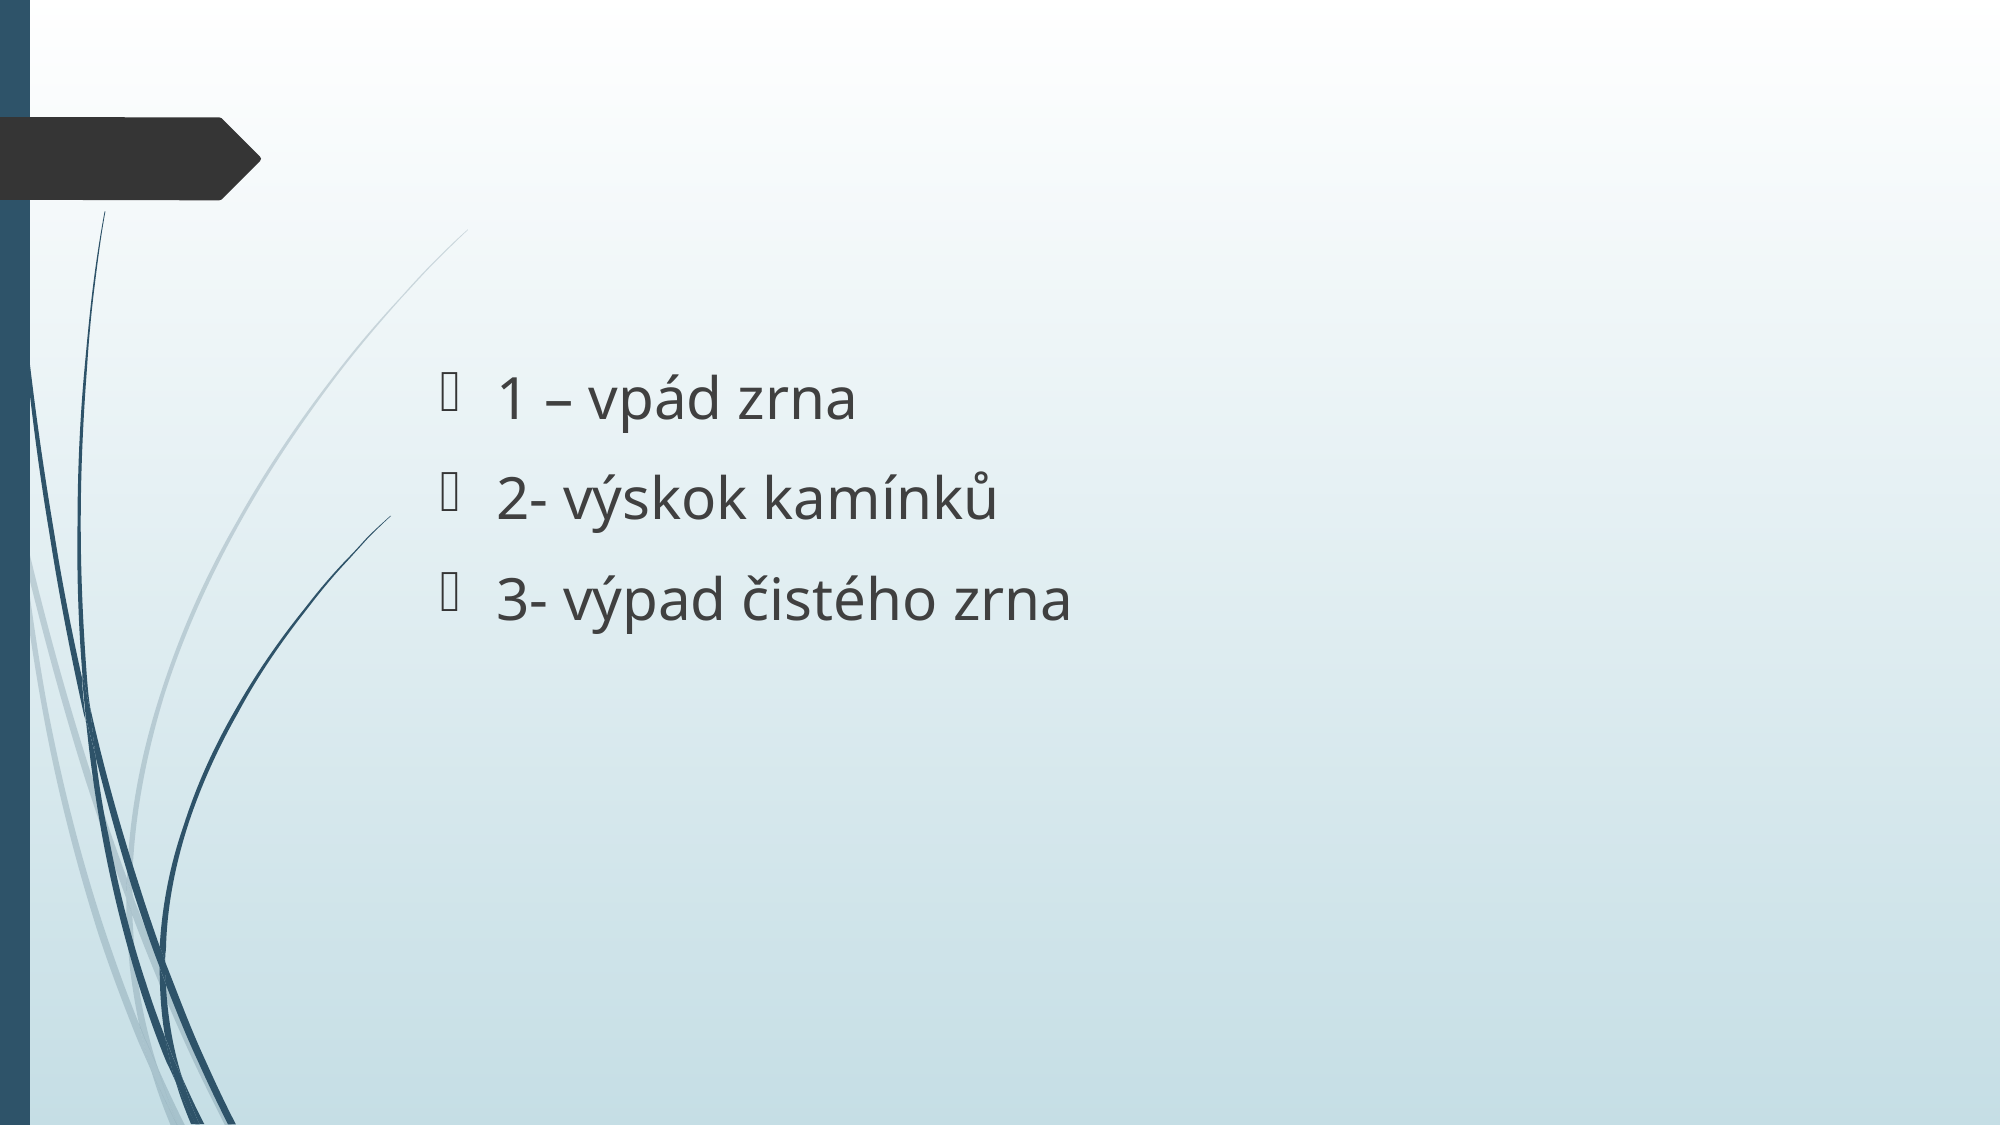

#
1 – vpád zrna
2- výskok kamínků
3- výpad čistého zrna